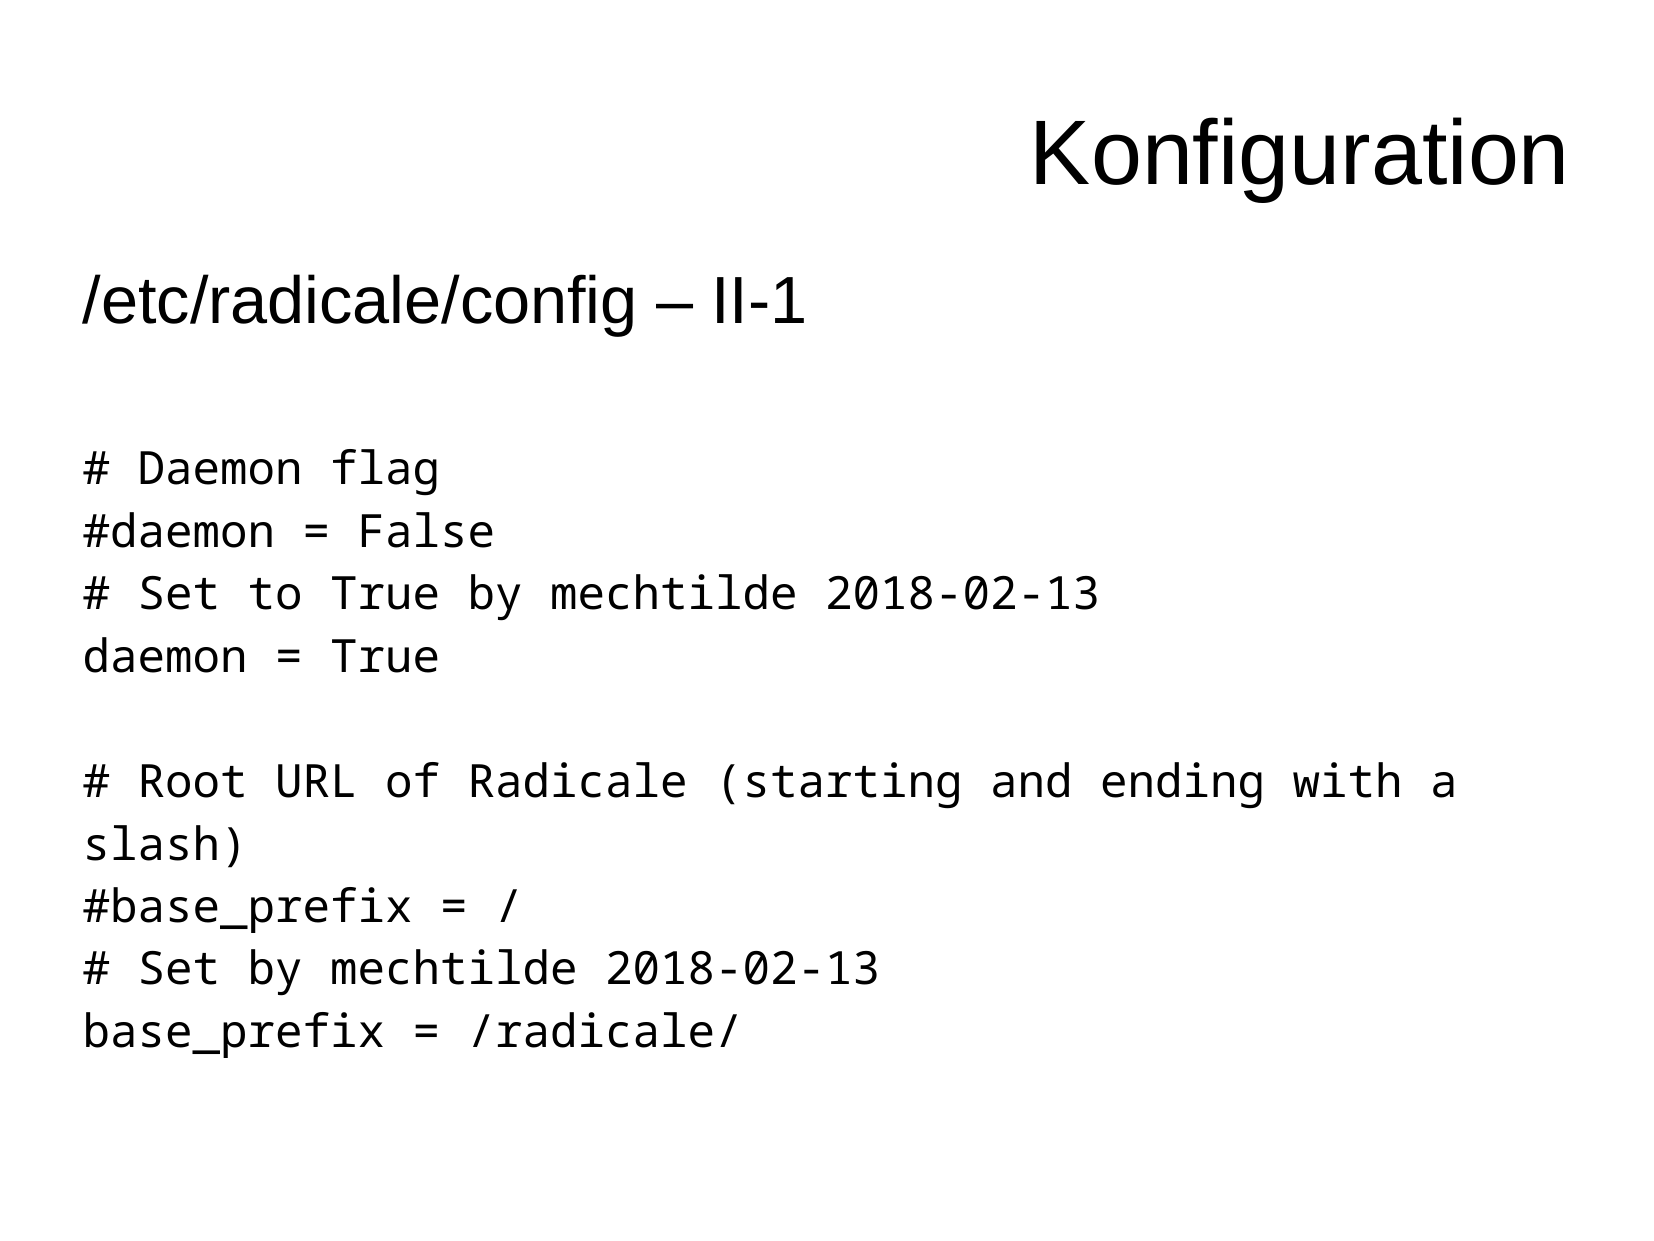

# Konfiguration
/etc/radicale/config – II-1
# Daemon flag
#daemon = False
# Set to True by mechtilde 2018-02-13
daemon = True
# Root URL of Radicale (starting and ending with a slash)
#base_prefix = /
# Set by mechtilde 2018-02-13
base_prefix = /radicale/